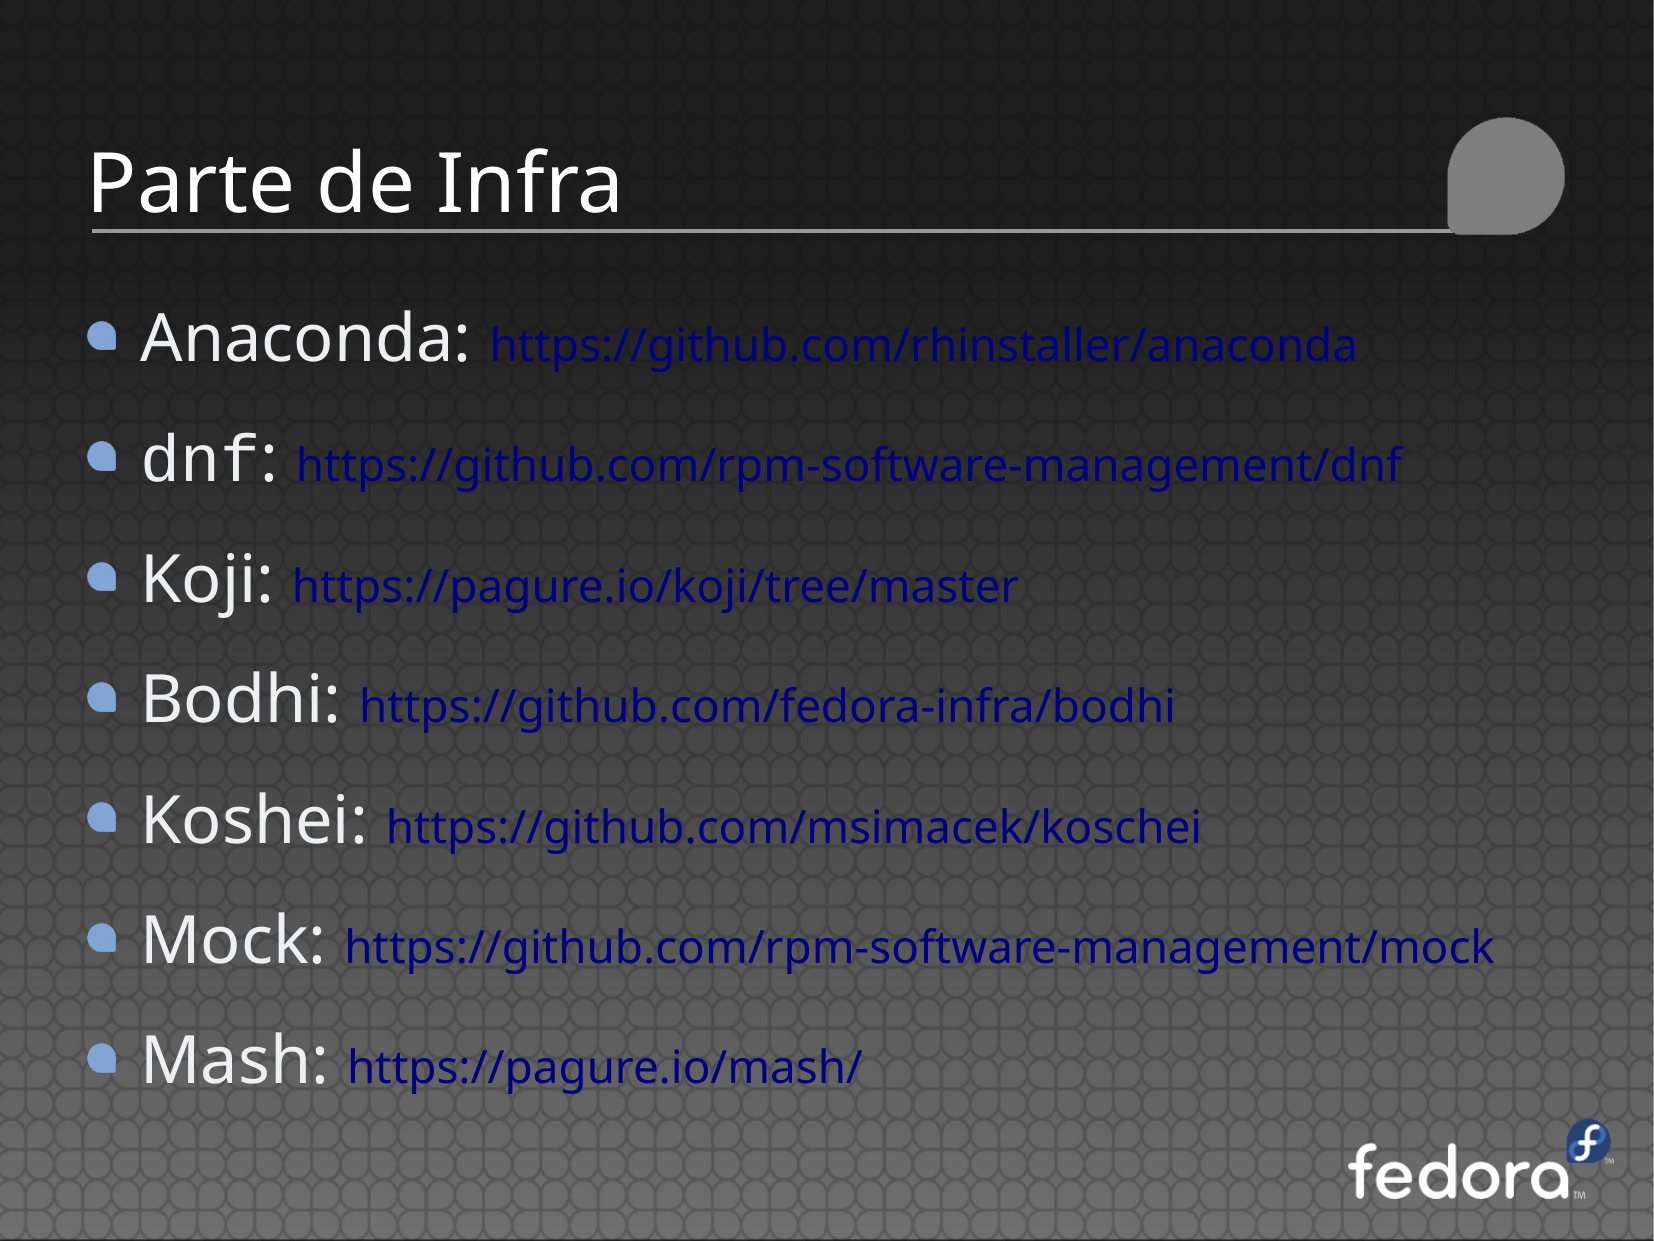

# Parte de Infra
Anaconda: https://github.com/rhinstaller/anaconda
dnf: https://github.com/rpm-software-management/dnf
Koji: https://pagure.io/koji/tree/master
Bodhi: https://github.com/fedora-infra/bodhi
Koshei: https://github.com/msimacek/koschei
Mock: https://github.com/rpm-software-management/mock
Mash: https://pagure.io/mash/